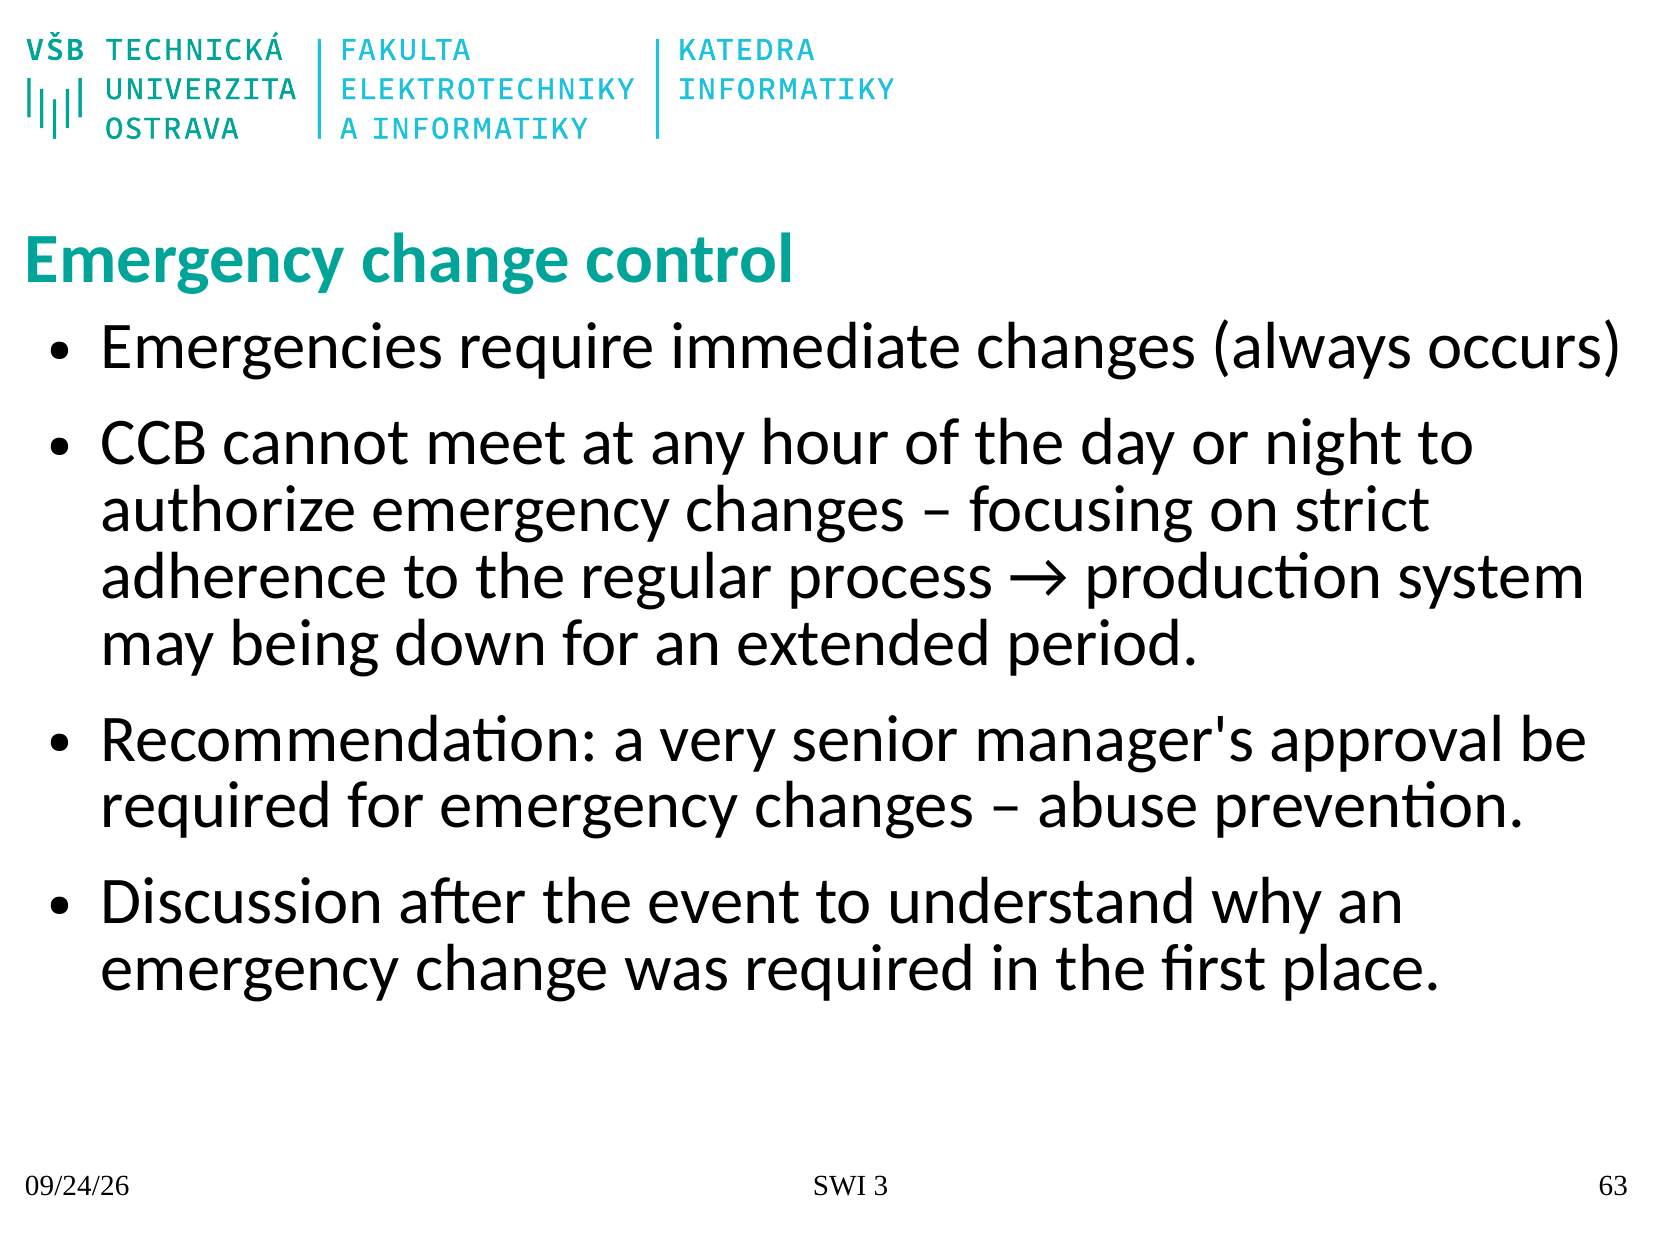

# Emergency change control
Emergencies require immediate changes (always occurs)
CCB cannot meet at any hour of the day or night to authorize emergency changes – focusing on strict adherence to the regular process → production system may being down for an extended period.
Recommendation: a very senior manager's approval be required for emergency changes – abuse prevention.
Discussion after the event to understand why an emergency change was required in the first place.
SWI 3
63